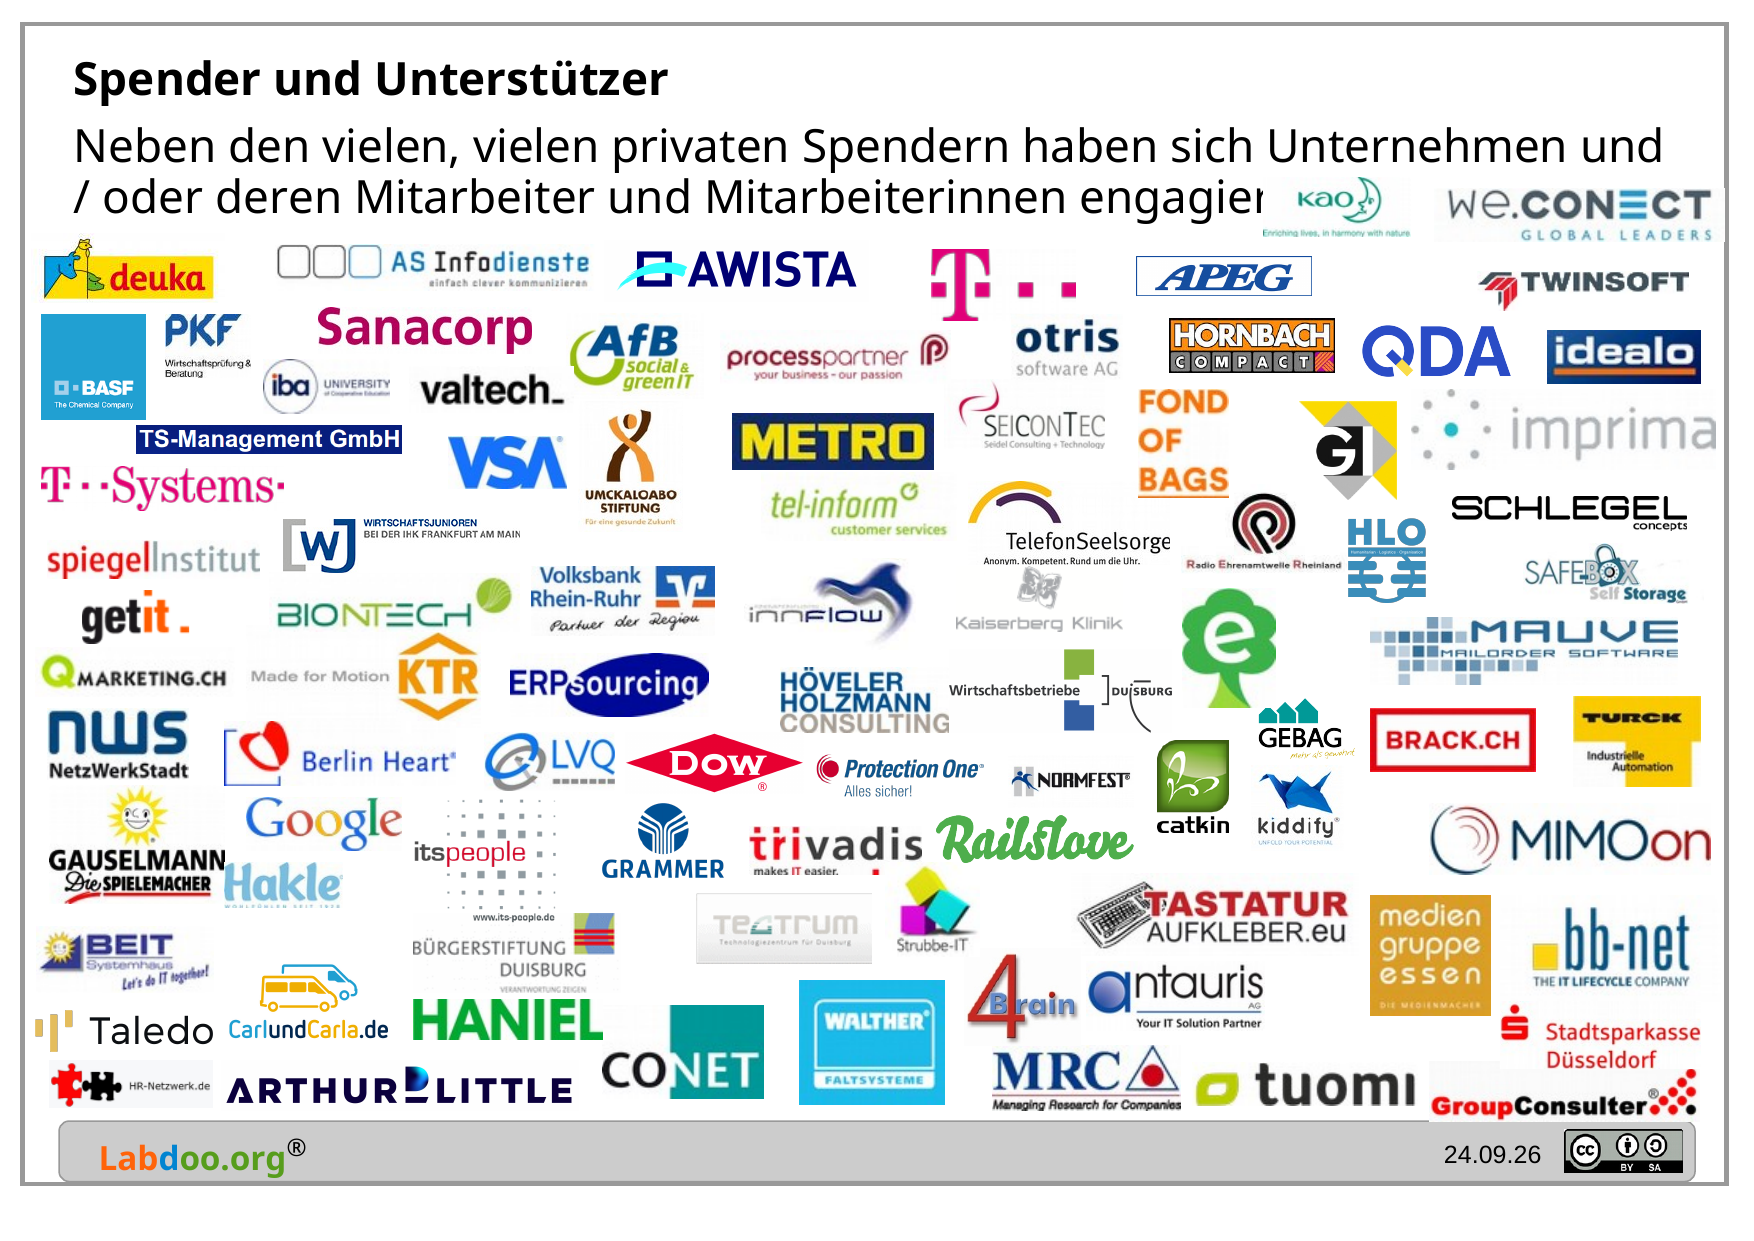

Spender und Unterstützer
Neben den vielen, vielen privaten Spendern haben sich Unternehmen und / oder deren Mitarbeiter und Mitarbeiterinnen engagiert:
Labdoo.org®